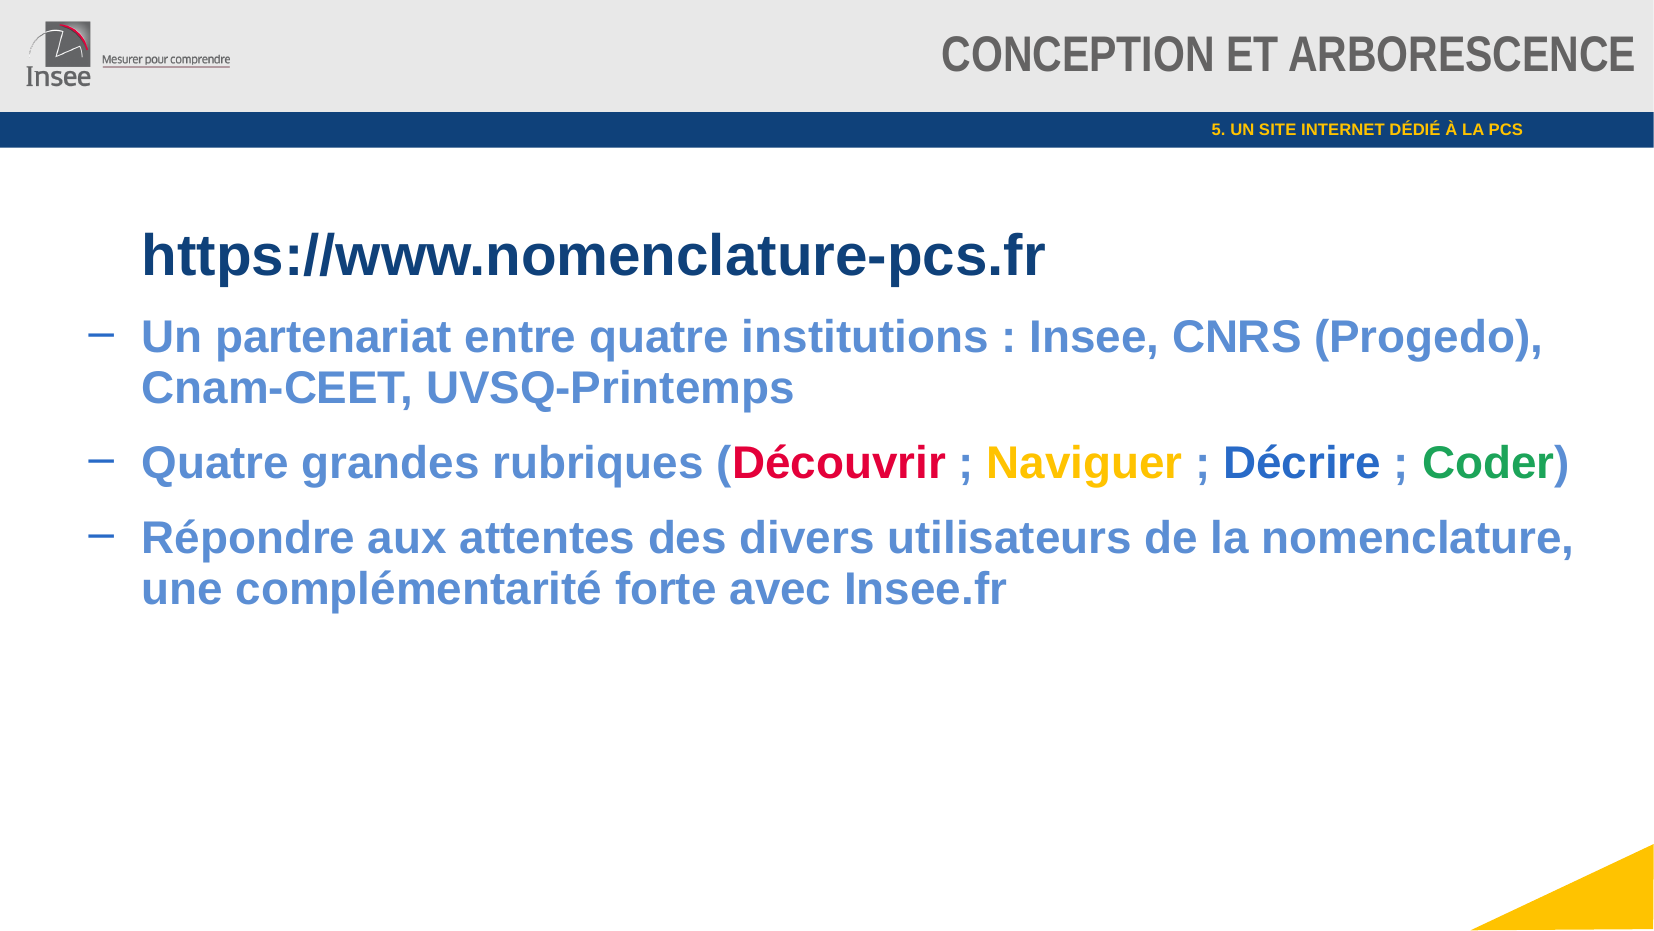

# Conception et arborescence
5. un site internet dédié à la PCS
https://www.nomenclature-pcs.fr
Un partenariat entre quatre institutions : Insee, CNRS (Progedo), Cnam-CEET, UVSQ-Printemps
Quatre grandes rubriques (Découvrir ; Naviguer ; Décrire ; Coder)
Répondre aux attentes des divers utilisateurs de la nomenclature, une complémentarité forte avec Insee.fr